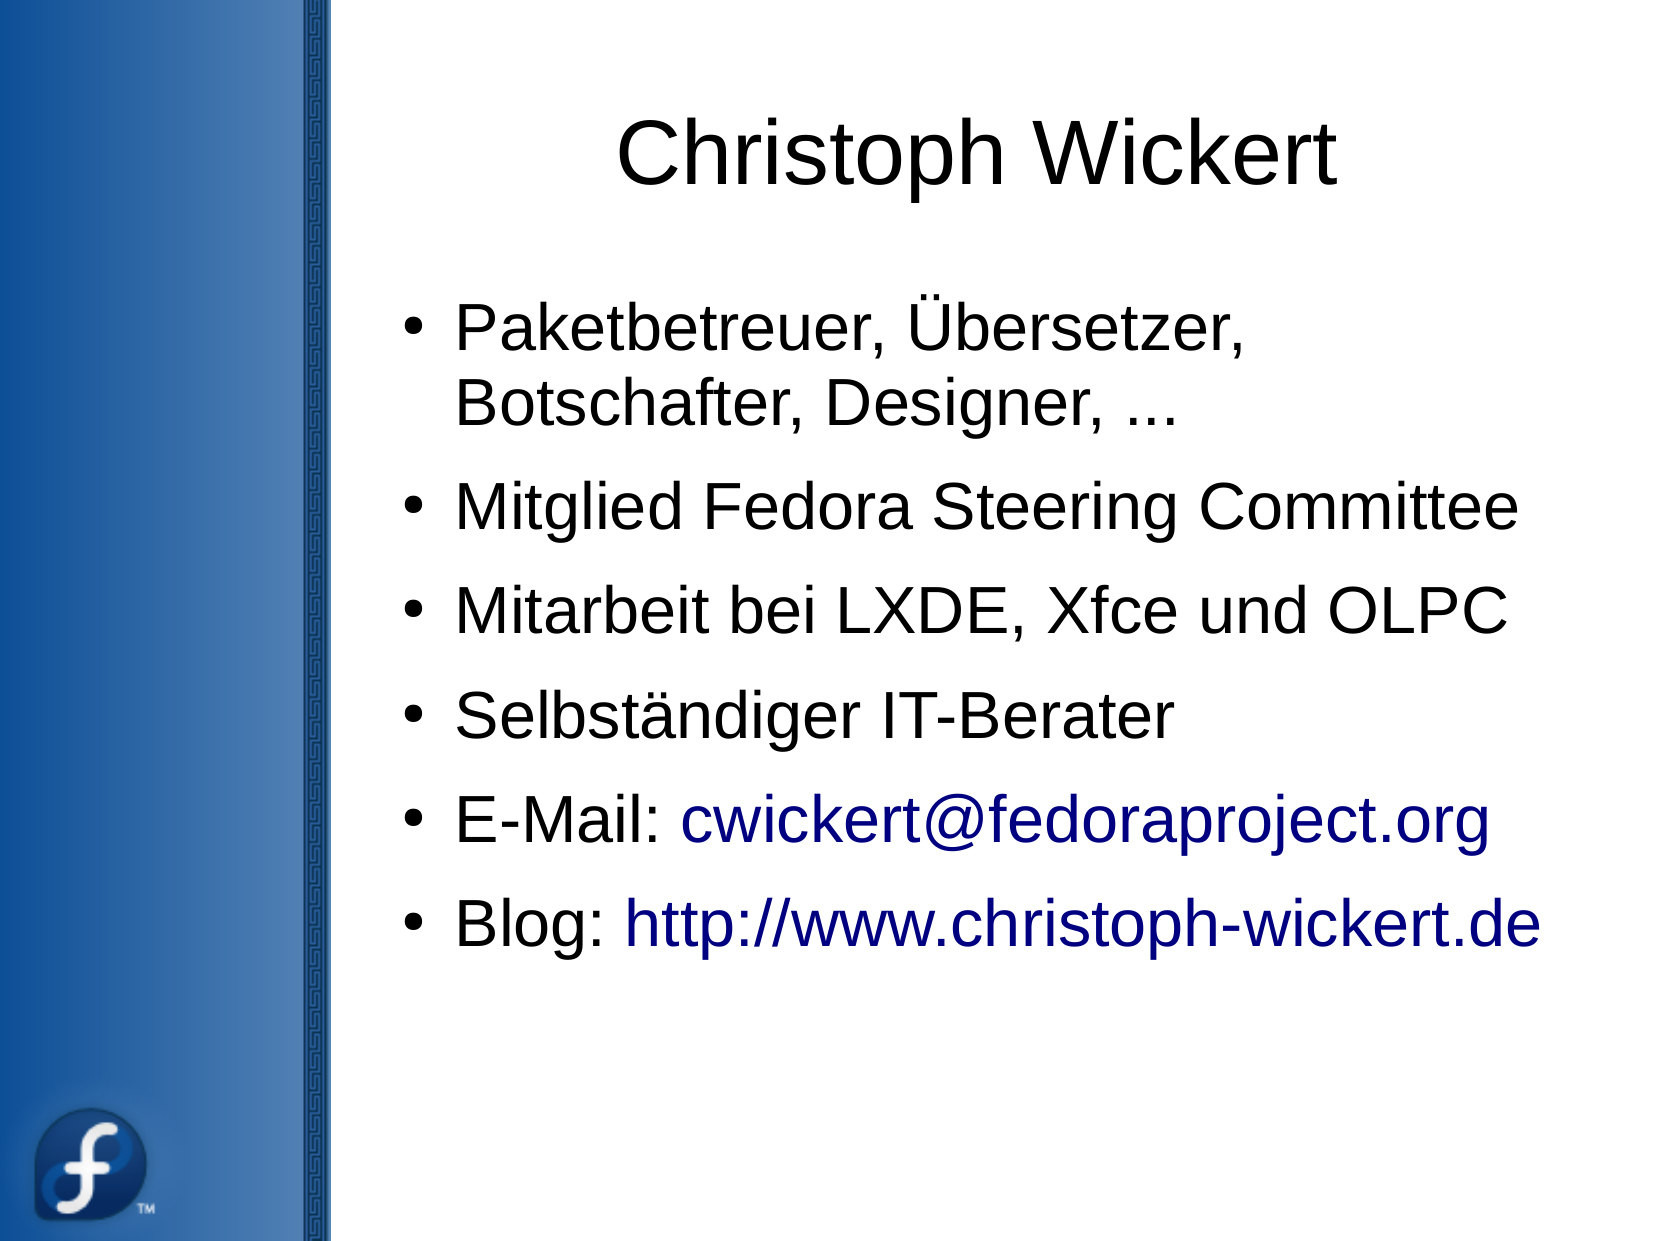

# Christoph Wickert
Paketbetreuer, Übersetzer, Botschafter, Designer, ...
Mitglied Fedora Steering Committee
Mitarbeit bei LXDE, Xfce und OLPC
Selbständiger IT-Berater
E-Mail: cwickert@fedoraproject.org
Blog: http://www.christoph-wickert.de